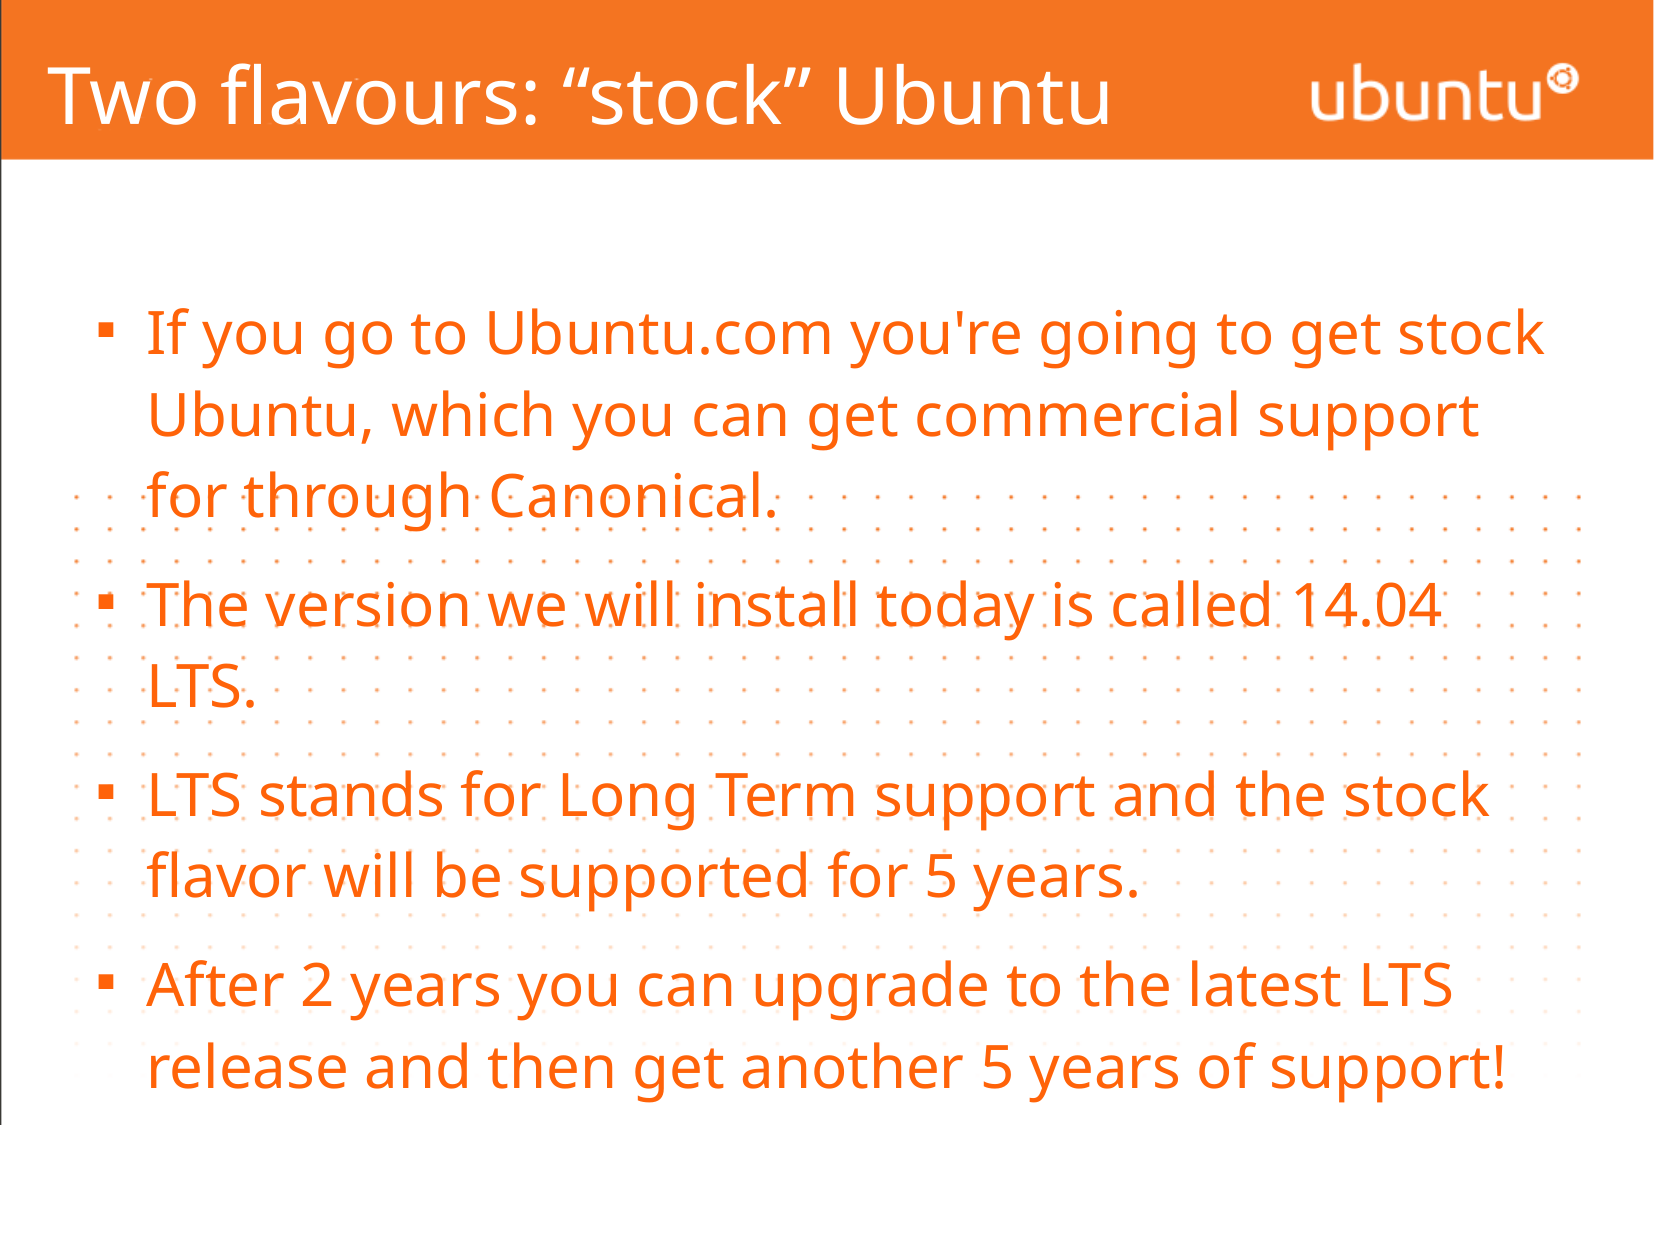

# Two flavours: “stock” Ubuntu
If you go to Ubuntu.com you're going to get stock Ubuntu, which you can get commercial support for through Canonical.
The version we will install today is called 14.04 LTS.
LTS stands for Long Term support and the stock flavor will be supported for 5 years.
After 2 years you can upgrade to the latest LTS release and then get another 5 years of support!